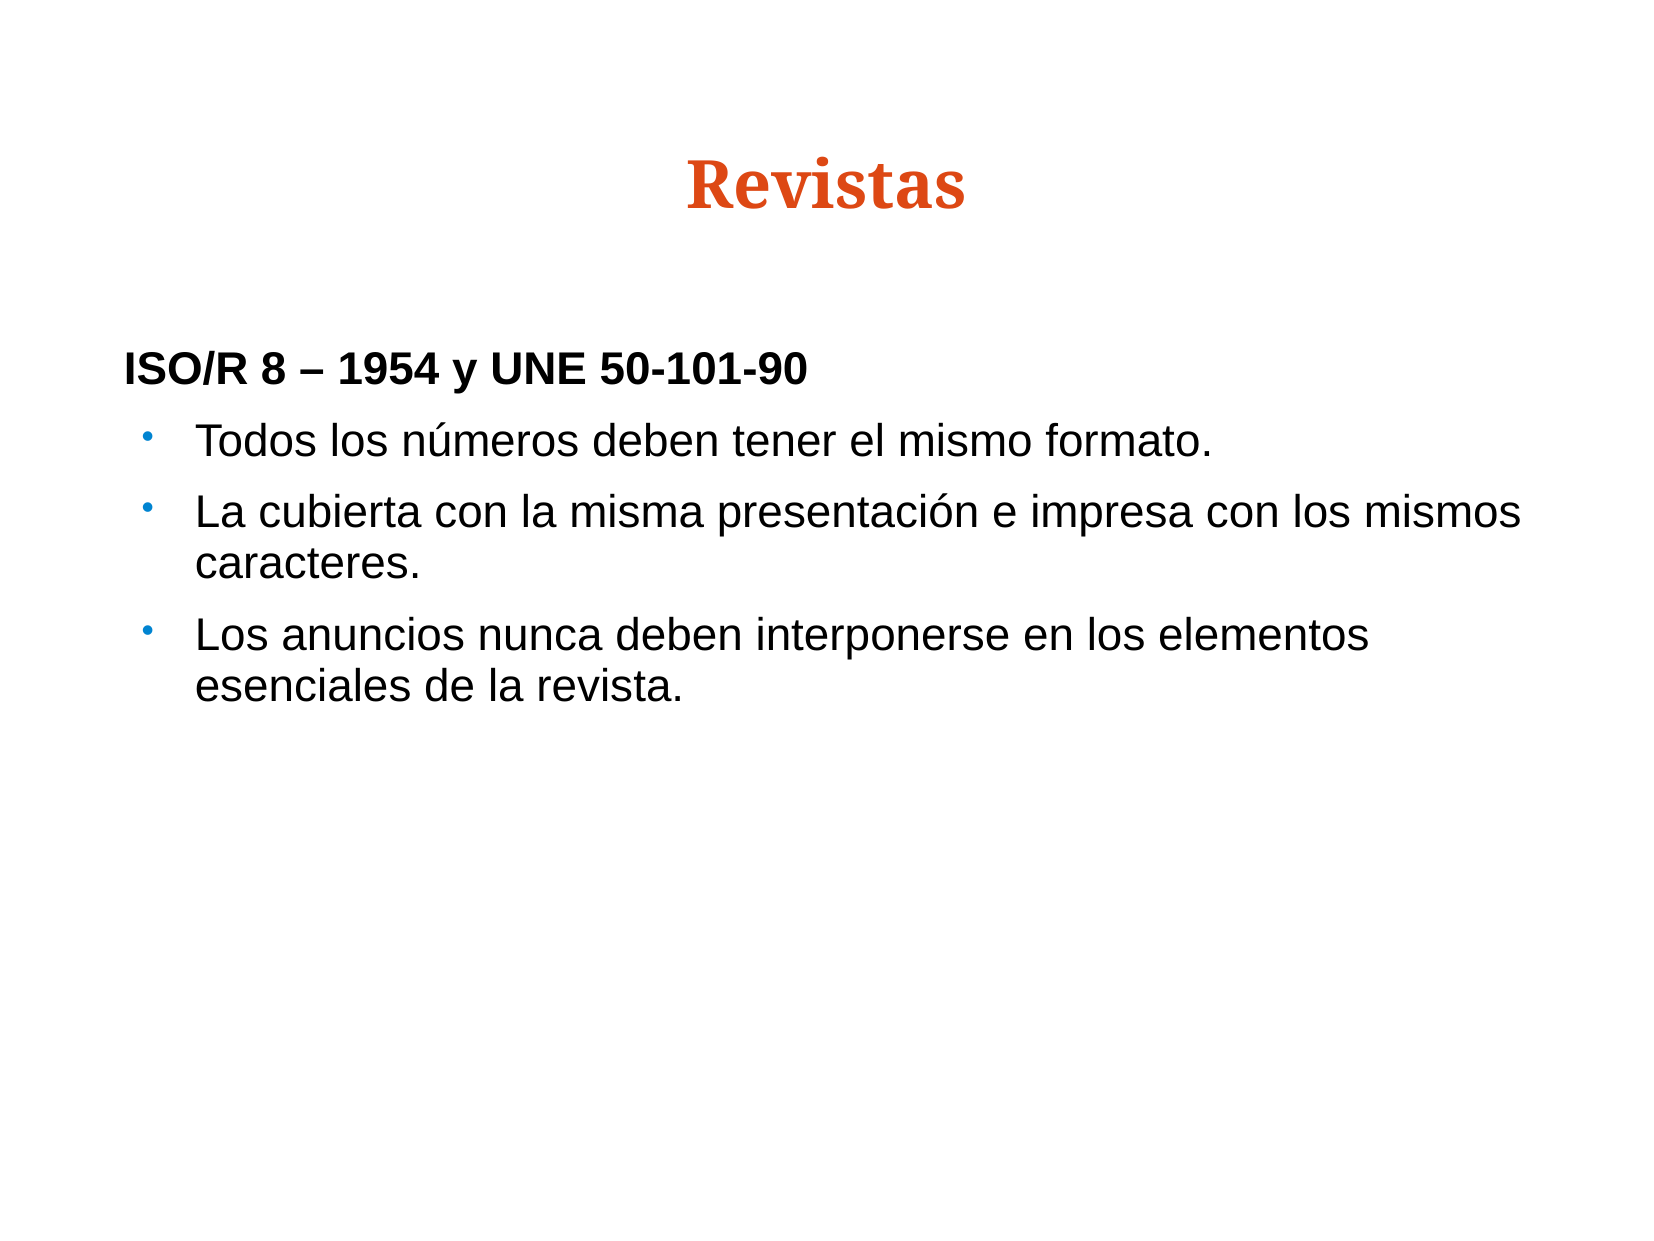

# Revistas
ISO/R 8 – 1954 y UNE 50-101-90
Todos los números deben tener el mismo formato.
La cubierta con la misma presentación e impresa con los mismos caracteres.
Los anuncios nunca deben interponerse en los elementos esenciales de la revista.